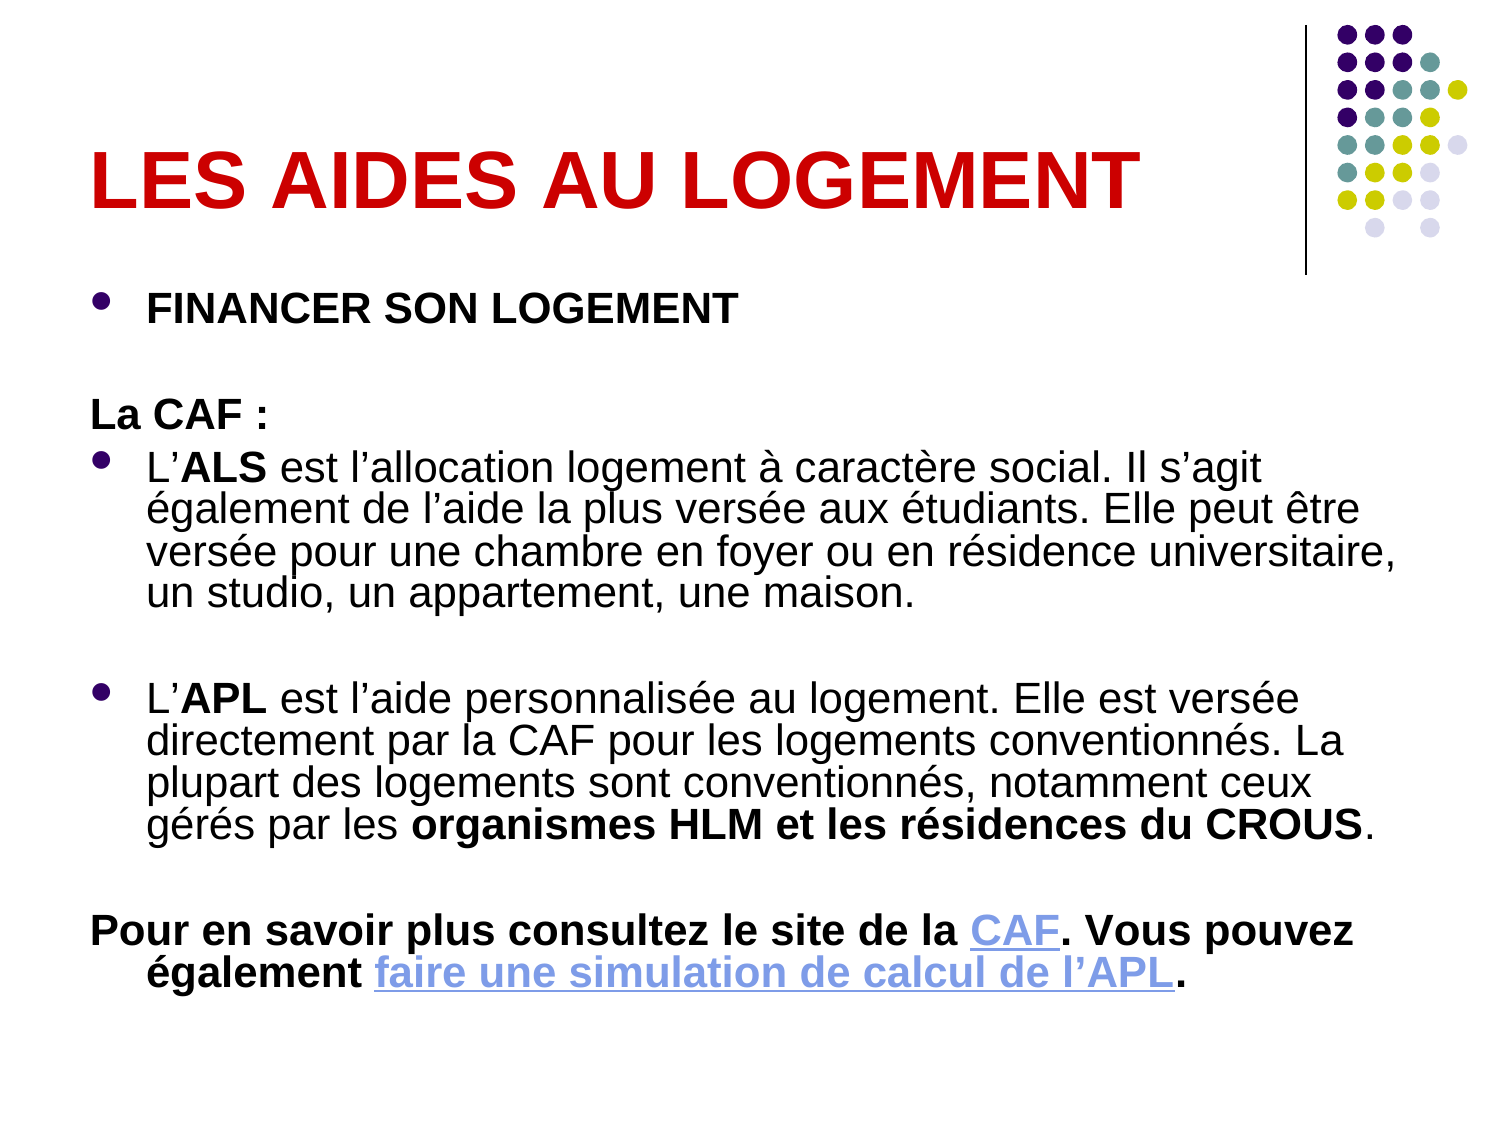

# LES AIDES AU LOGEMENT
FINANCER SON LOGEMENT
La CAF :
L’ALS est l’allocation logement à caractère social. Il s’agit également de l’aide la plus versée aux étudiants. Elle peut être versée pour une chambre en foyer ou en résidence universitaire, un studio, un appartement, une maison.
L’APL est l’aide personnalisée au logement. Elle est versée directement par la CAF pour les logements conventionnés. La plupart des logements sont conventionnés, notamment ceux gérés par les organismes HLM et les résidences du CROUS.
Pour en savoir plus consultez le site de la CAF. Vous pouvez également faire une simulation de calcul de l’APL.